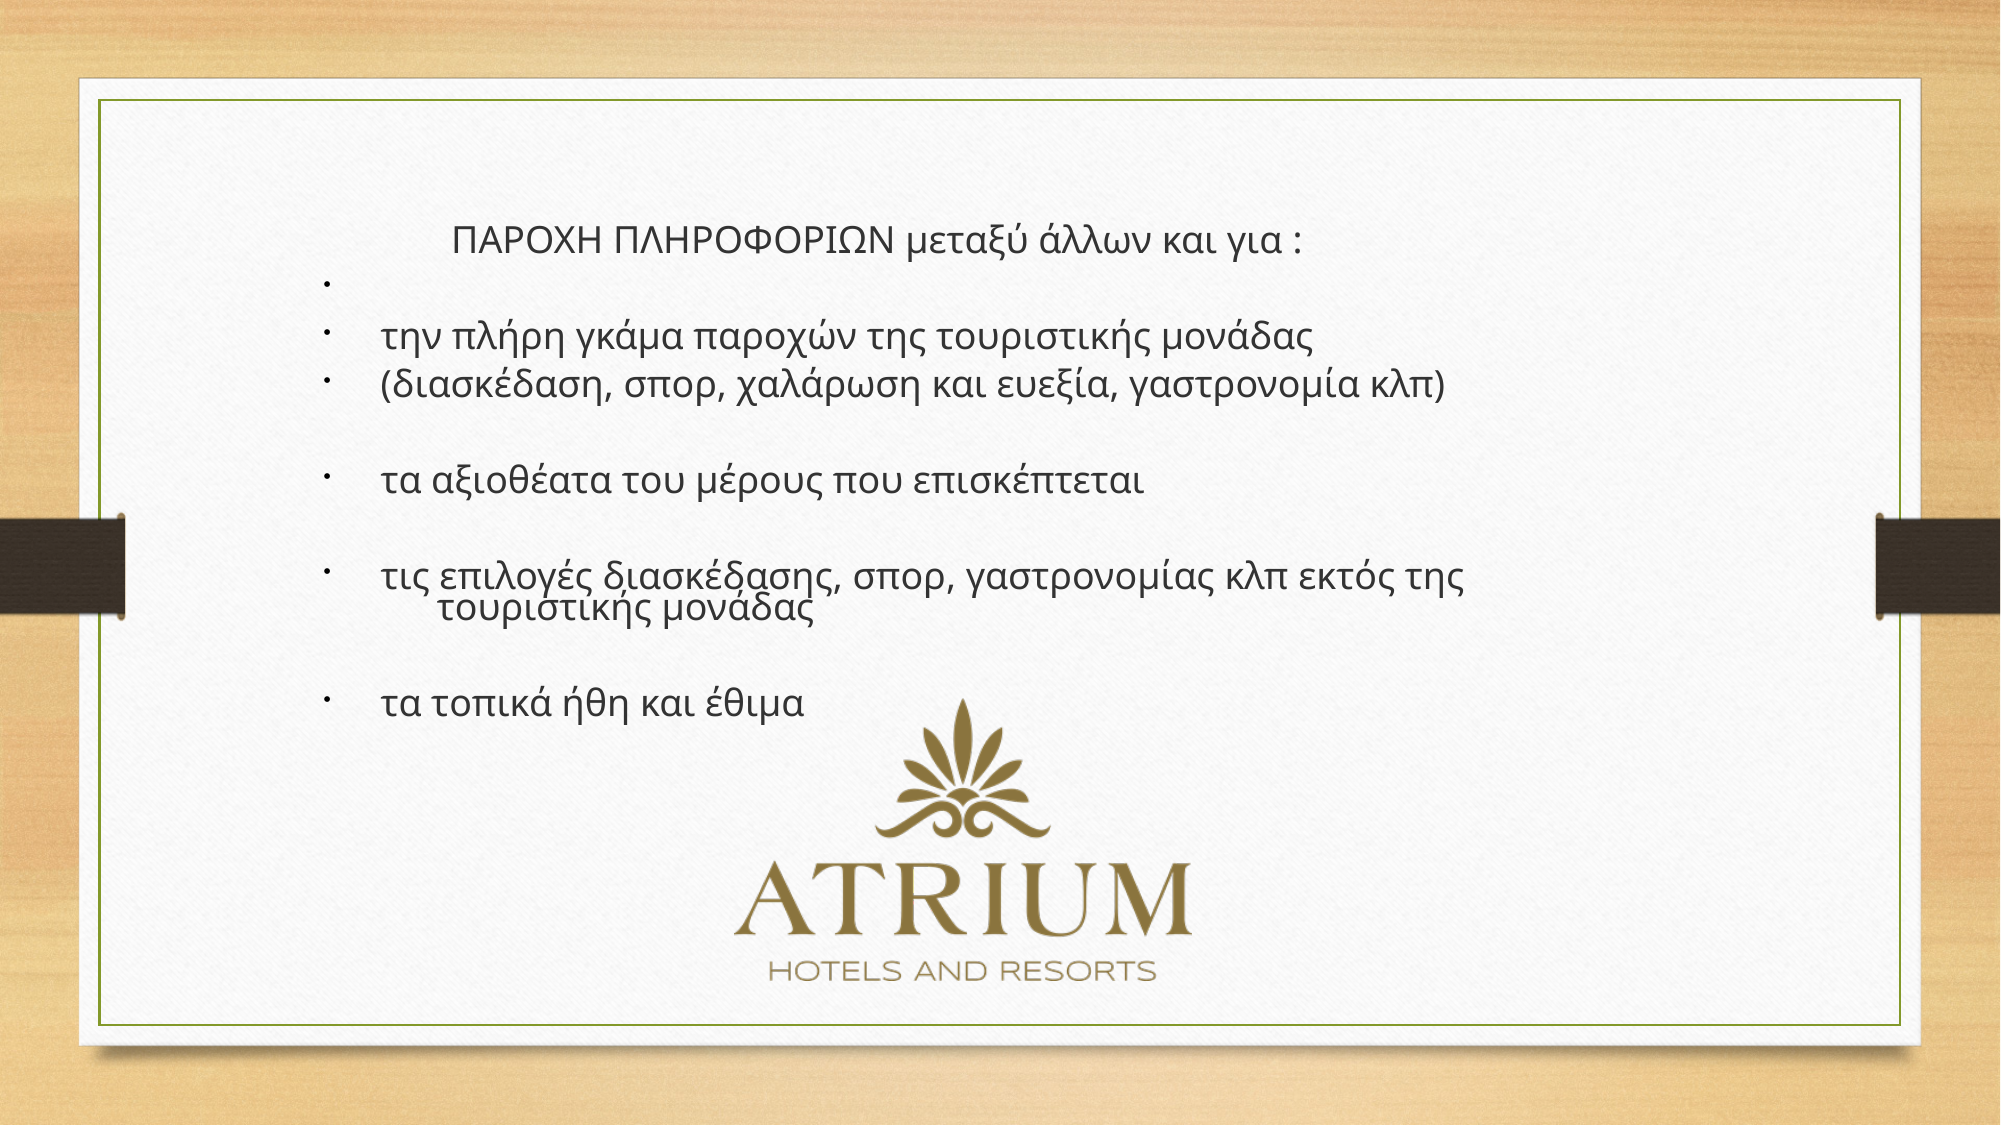

ΠΑΡΟΧΗ ΠΛΗΡΟΦΟΡΙΩΝ μεταξύ άλλων και για :
την πλήρη γκάμα παροχών της τουριστικής μονάδας
(διασκέδαση, σπορ, χαλάρωση και ευεξία, γαστρονομία κλπ)
τα αξιοθέατα του μέρους που επισκέπτεται
τις επιλογές διασκέδασης, σπορ, γαστρονομίας κλπ εκτός της τουριστικής μονάδας
τα τοπικά ήθη και έθιμα